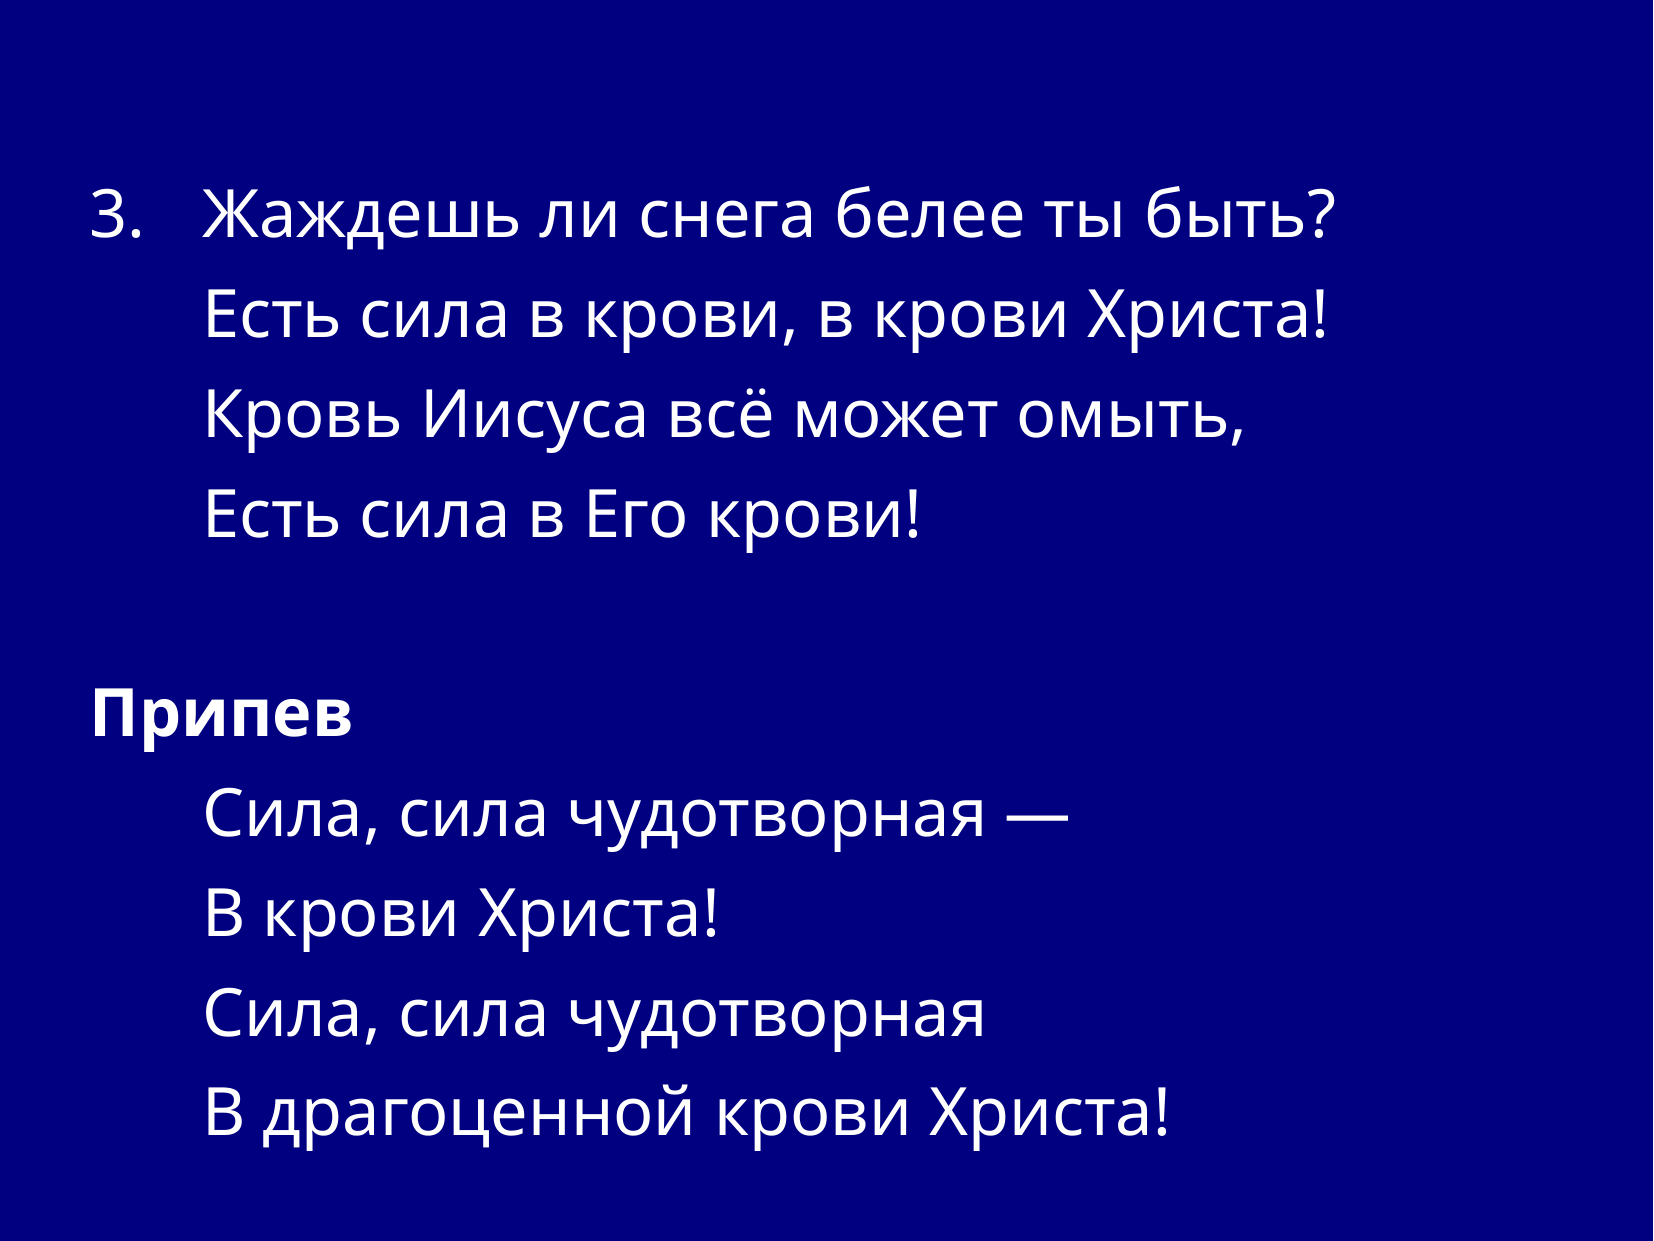

3.	Жаждешь ли снега белее ты быть?
	Есть сила в крови, в крови Христа!
	Кровь Иисуса всё может омыть,
	Есть сила в Его крови!
Припев
	Сила, сила чудотворная —
	В крови Христа!
	Сила, сила чудотворная
	В драгоценной крови Христа!